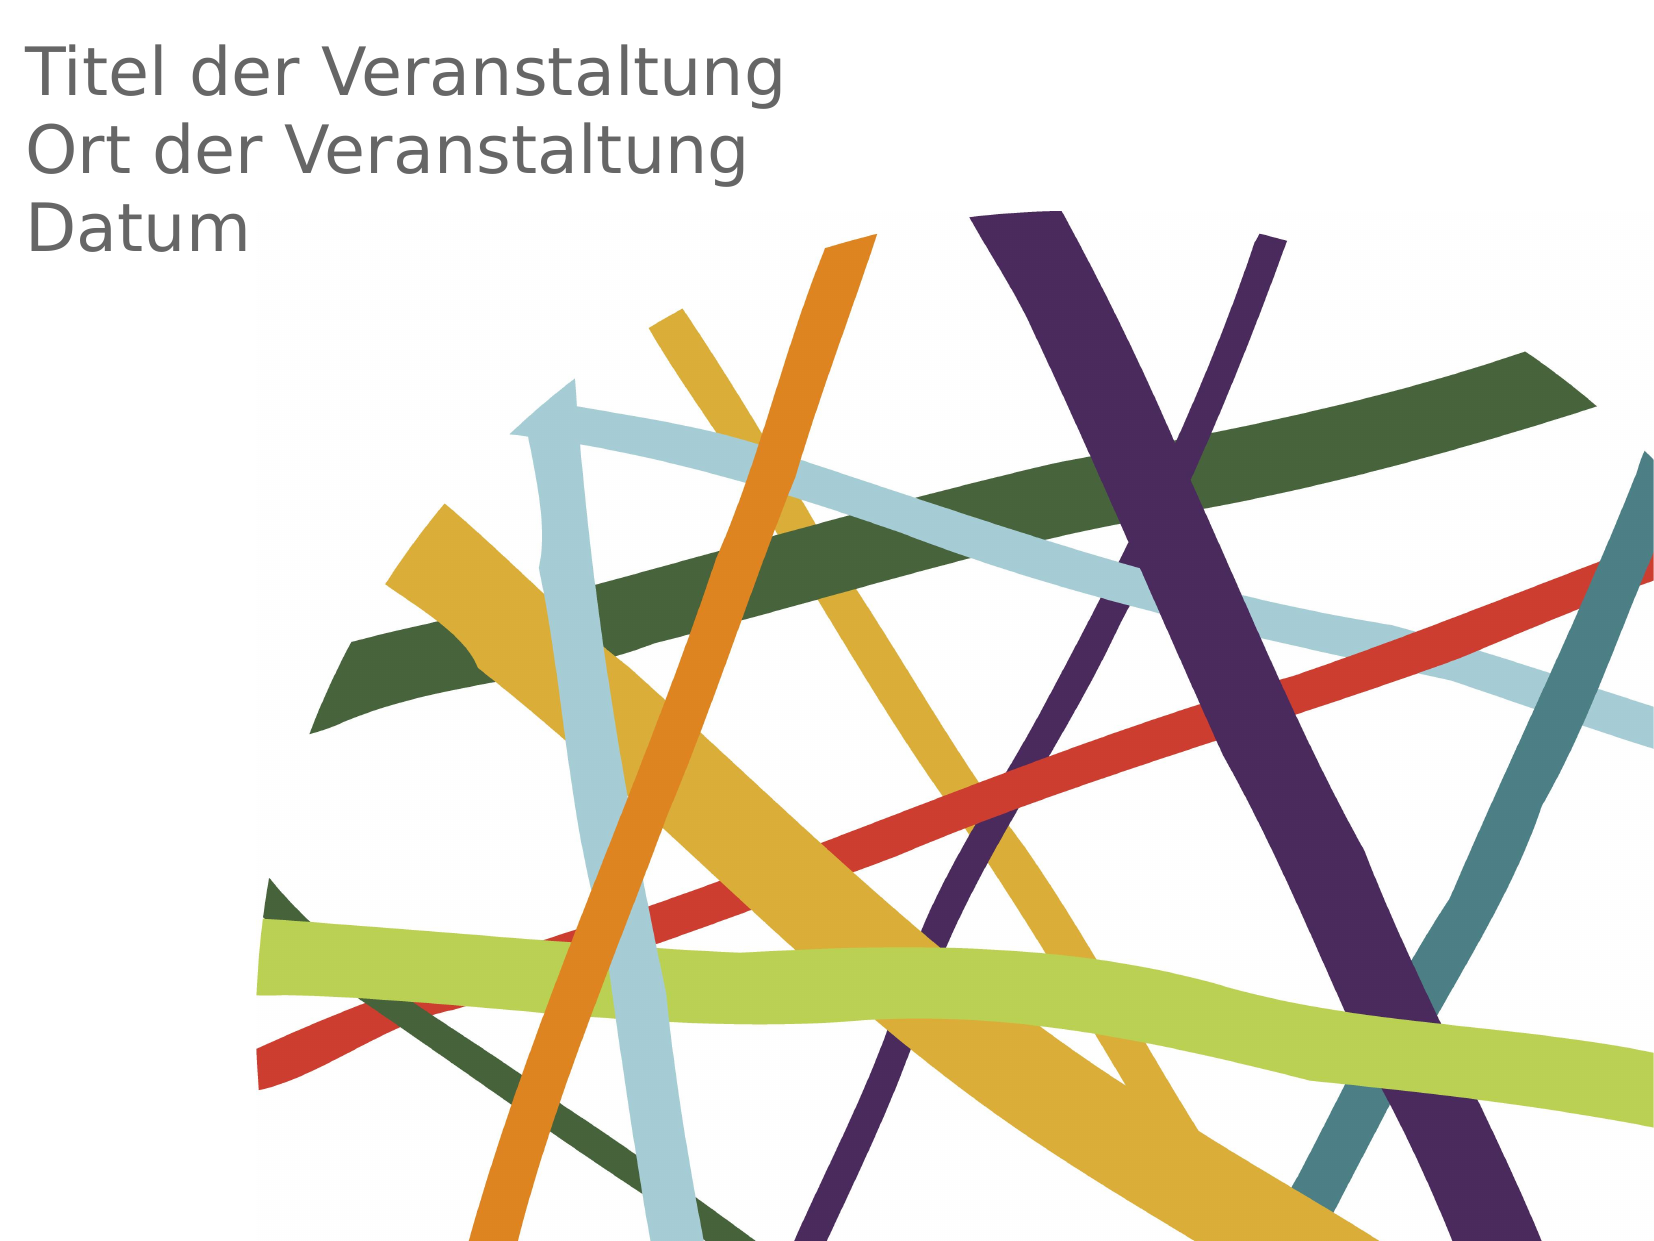

# Titel der Veranstaltung
Ort der Veranstaltung
Datum